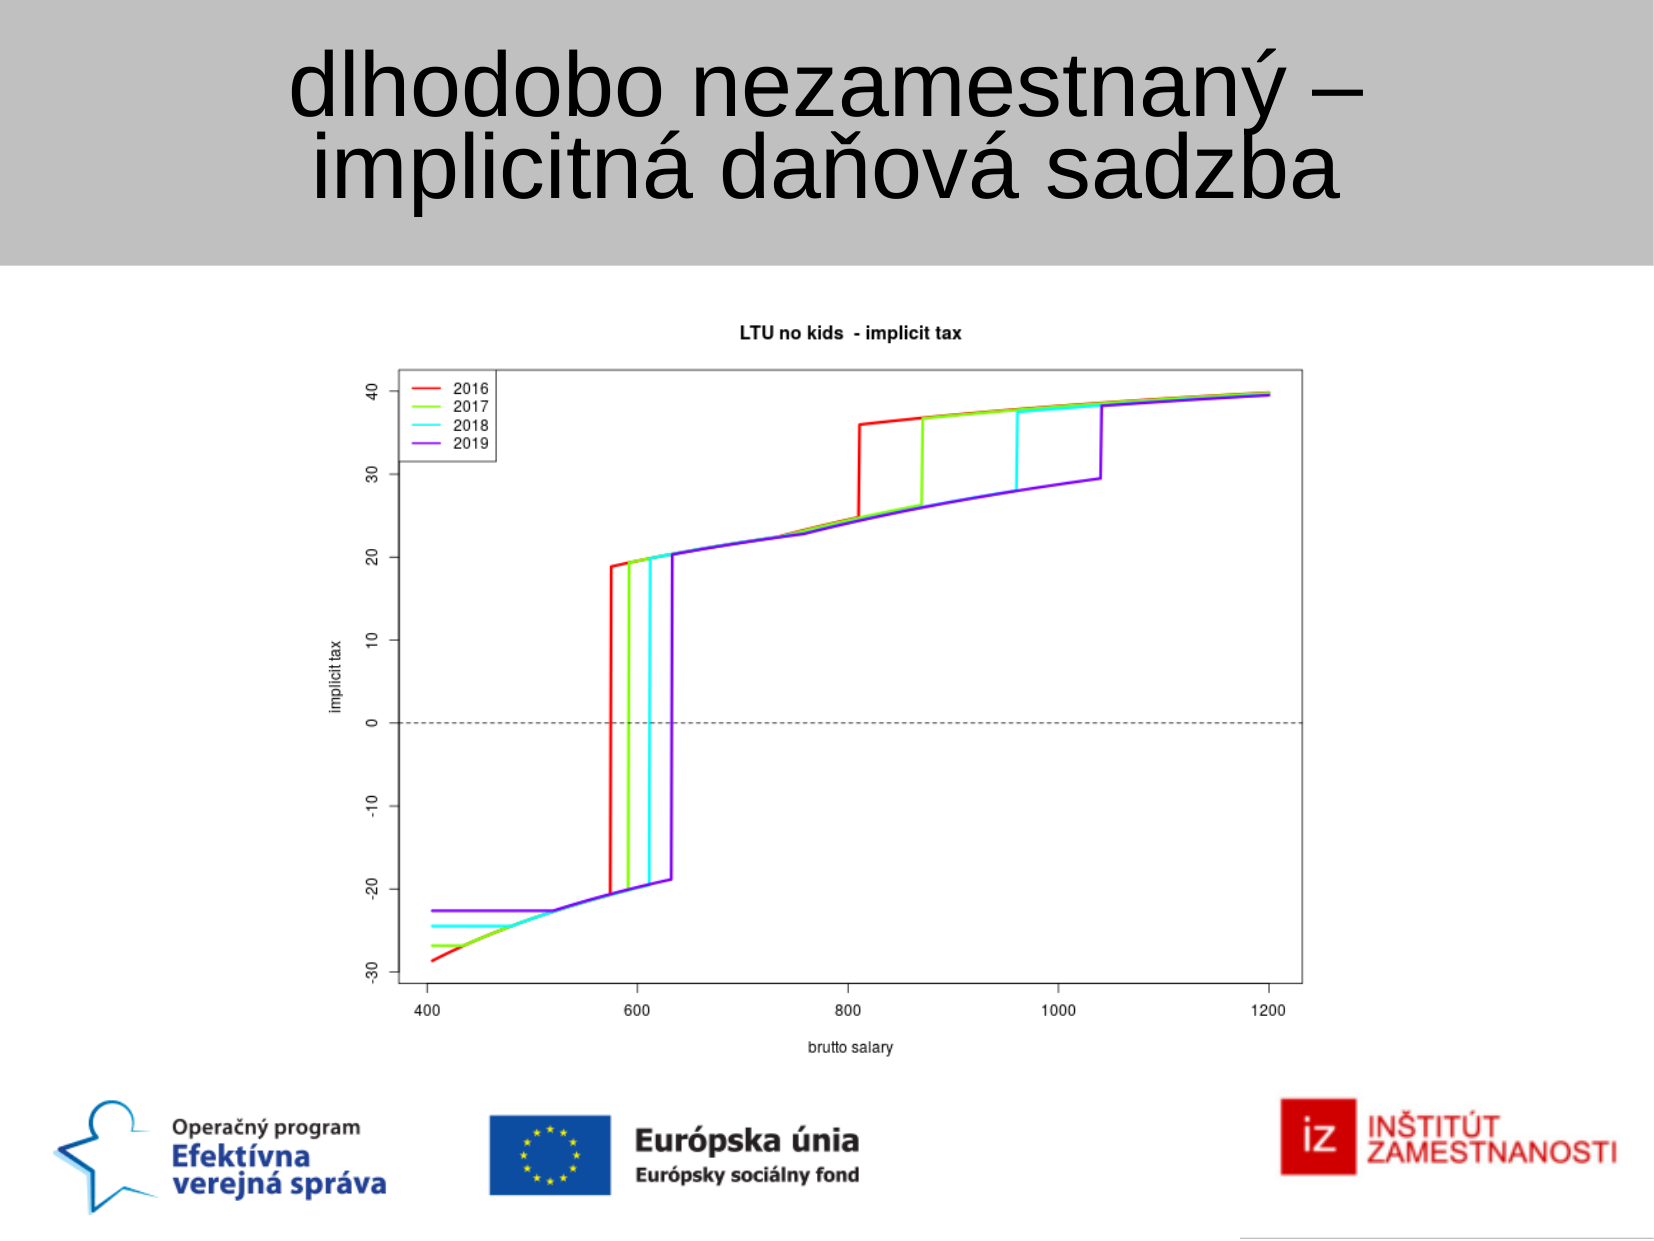

# dlhodobo nezamestnaný – implicitná daňová sadzba